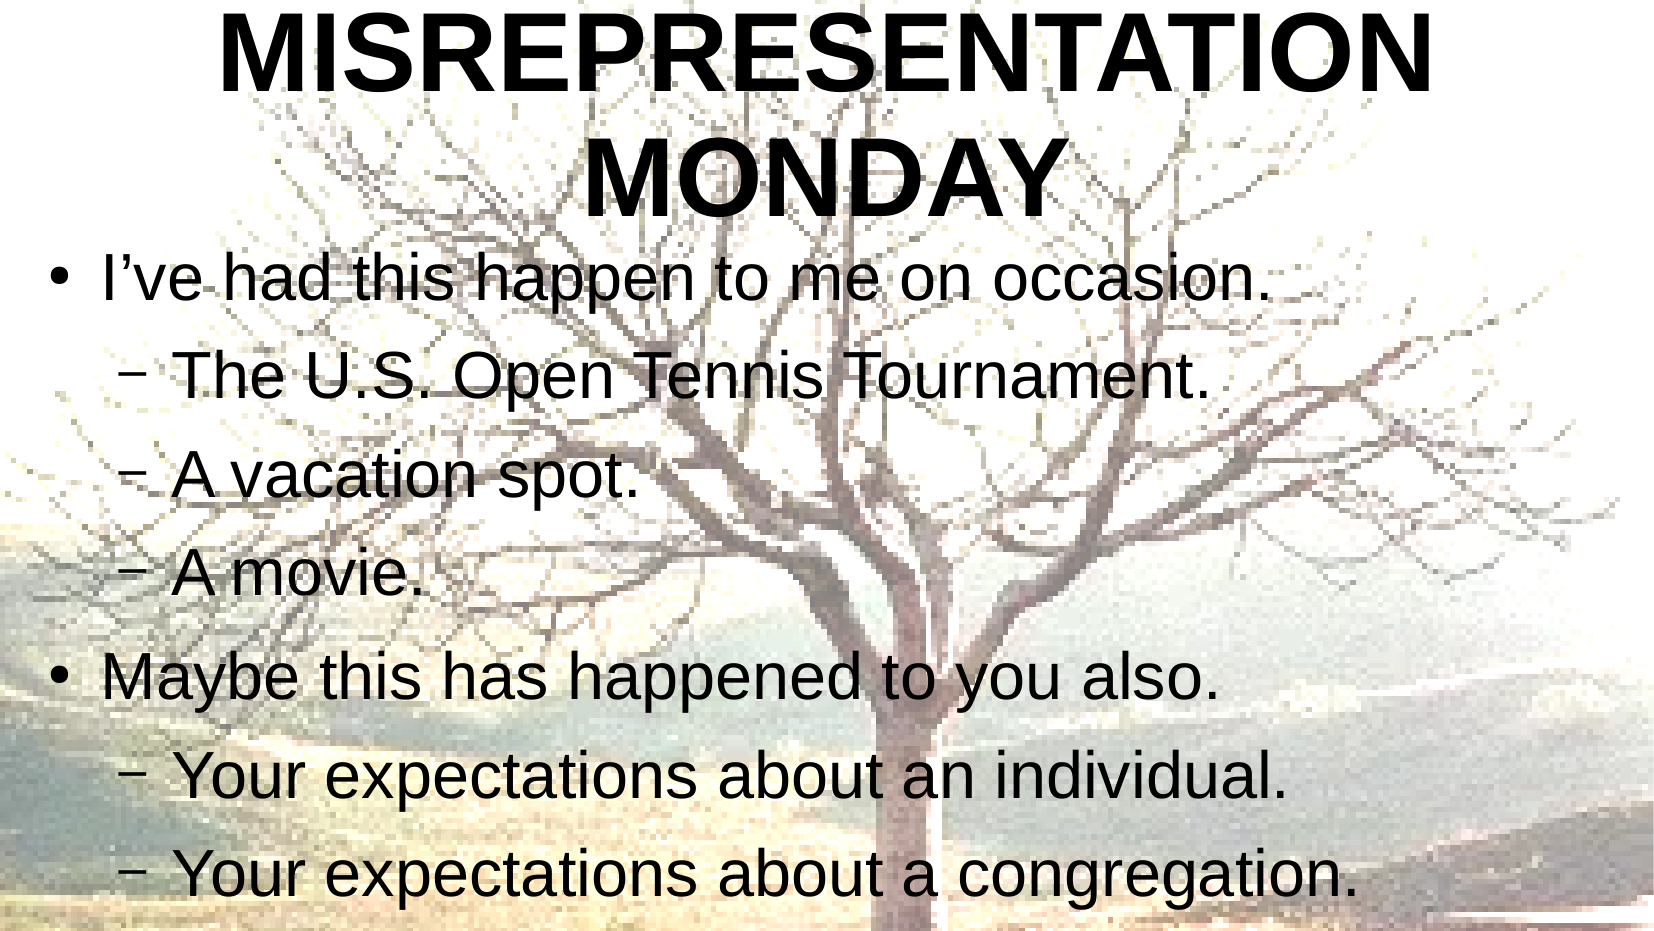

# MISREPRESENTATION MONDAY
I’ve had this happen to me on occasion.
The U.S. Open Tennis Tournament.
A vacation spot.
A movie.
Maybe this has happened to you also.
Your expectations about an individual.
Your expectations about a congregation.